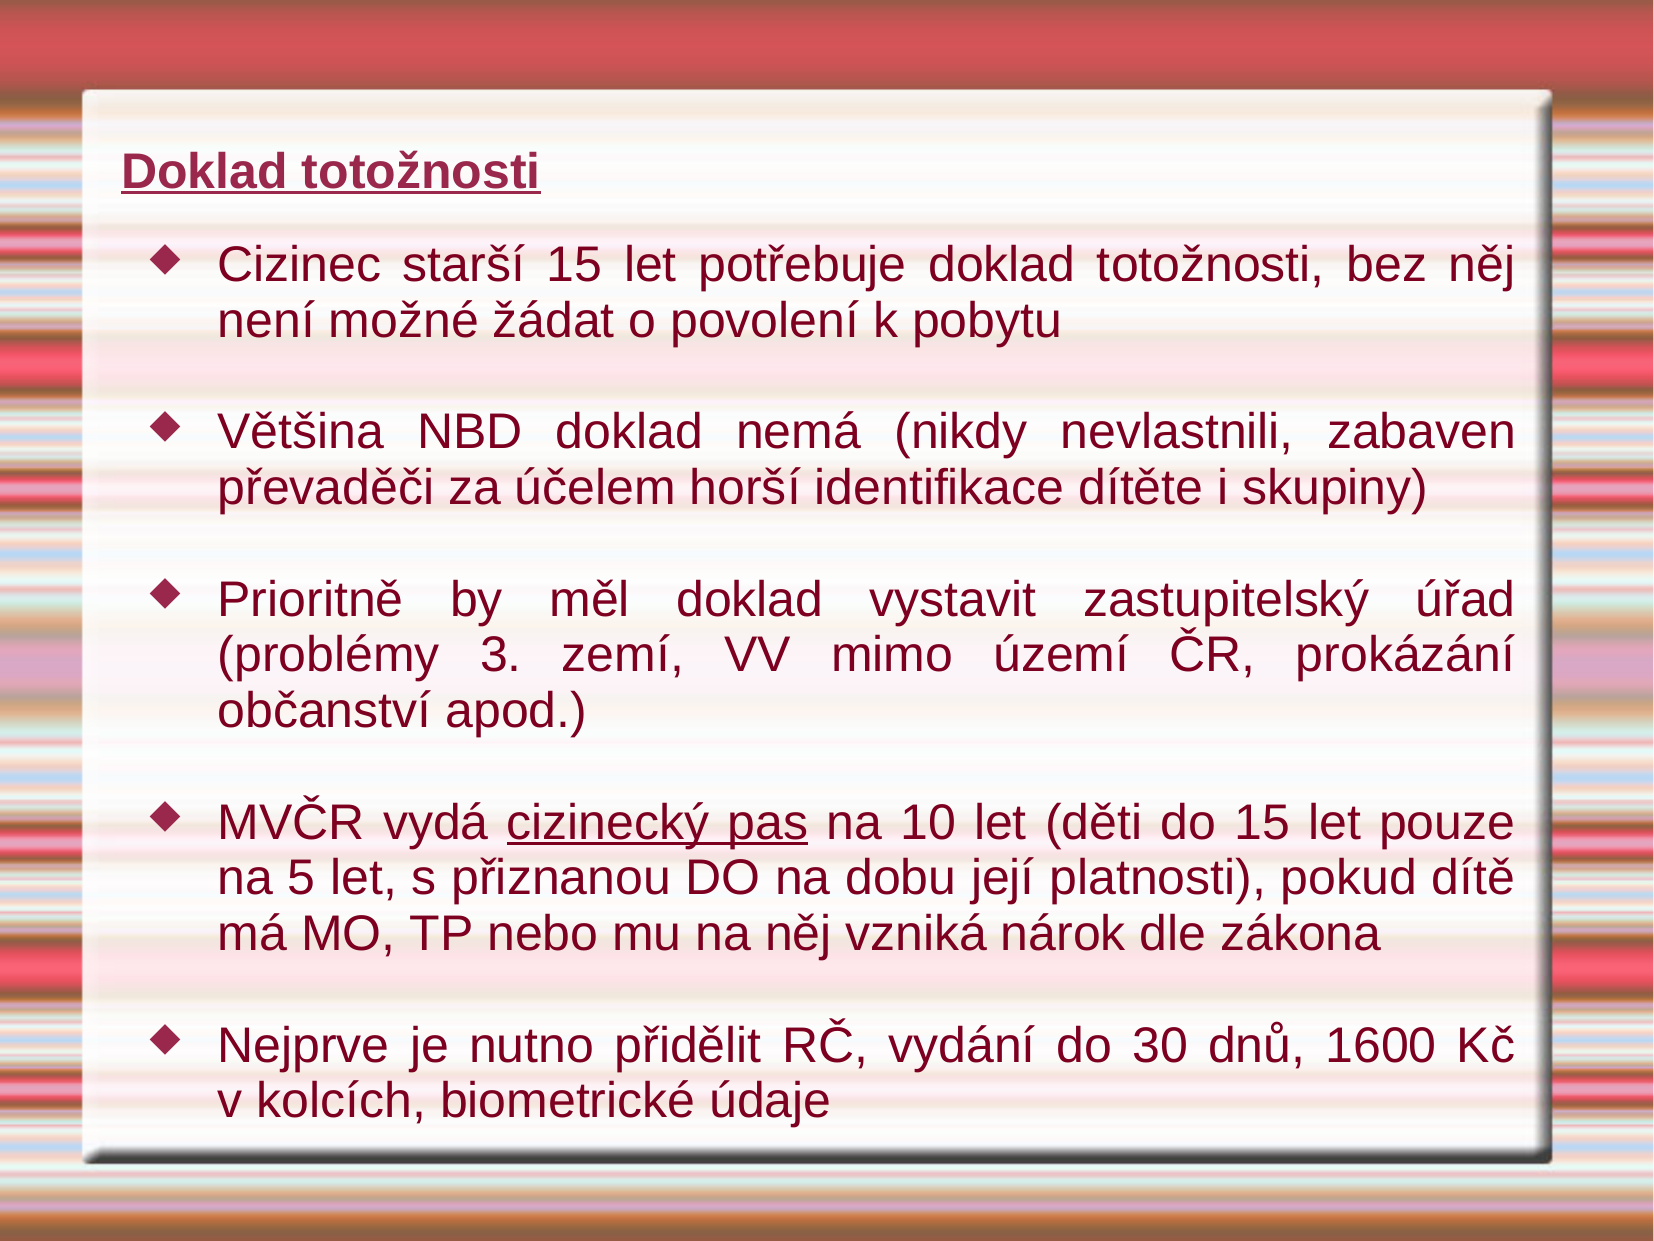

# Doklad totožnosti
Cizinec starší 15 let potřebuje doklad totožnosti, bez něj není možné žádat o povolení k pobytu
Většina NBD doklad nemá (nikdy nevlastnili, zabaven převaděči za účelem horší identifikace dítěte i skupiny)
Prioritně by měl doklad vystavit zastupitelský úřad (problémy 3. zemí, VV mimo území ČR, prokázání občanství apod.)
MVČR vydá cizinecký pas na 10 let (děti do 15 let pouze na 5 let, s přiznanou DO na dobu její platnosti), pokud dítě má MO, TP nebo mu na něj vzniká nárok dle zákona
Nejprve je nutno přidělit RČ, vydání do 30 dnů, 1600 Kč v kolcích, biometrické údaje